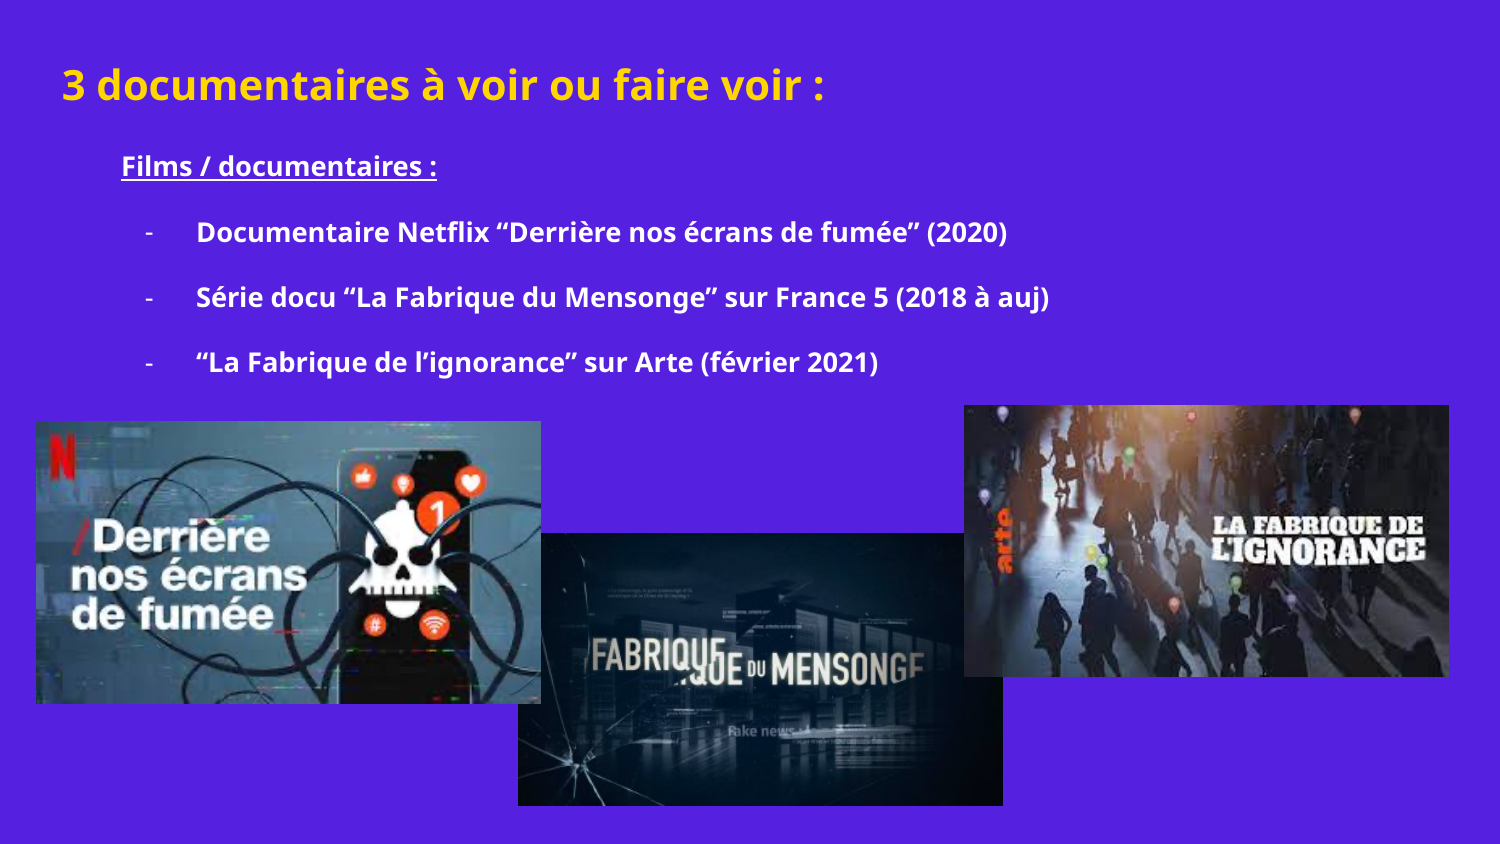

# 3 documentaires à voir ou faire voir :
Films / documentaires :
Documentaire Netflix “Derrière nos écrans de fumée” (2020)
Série docu “La Fabrique du Mensonge” sur France 5 (2018 à auj)
“La Fabrique de l’ignorance” sur Arte (février 2021)